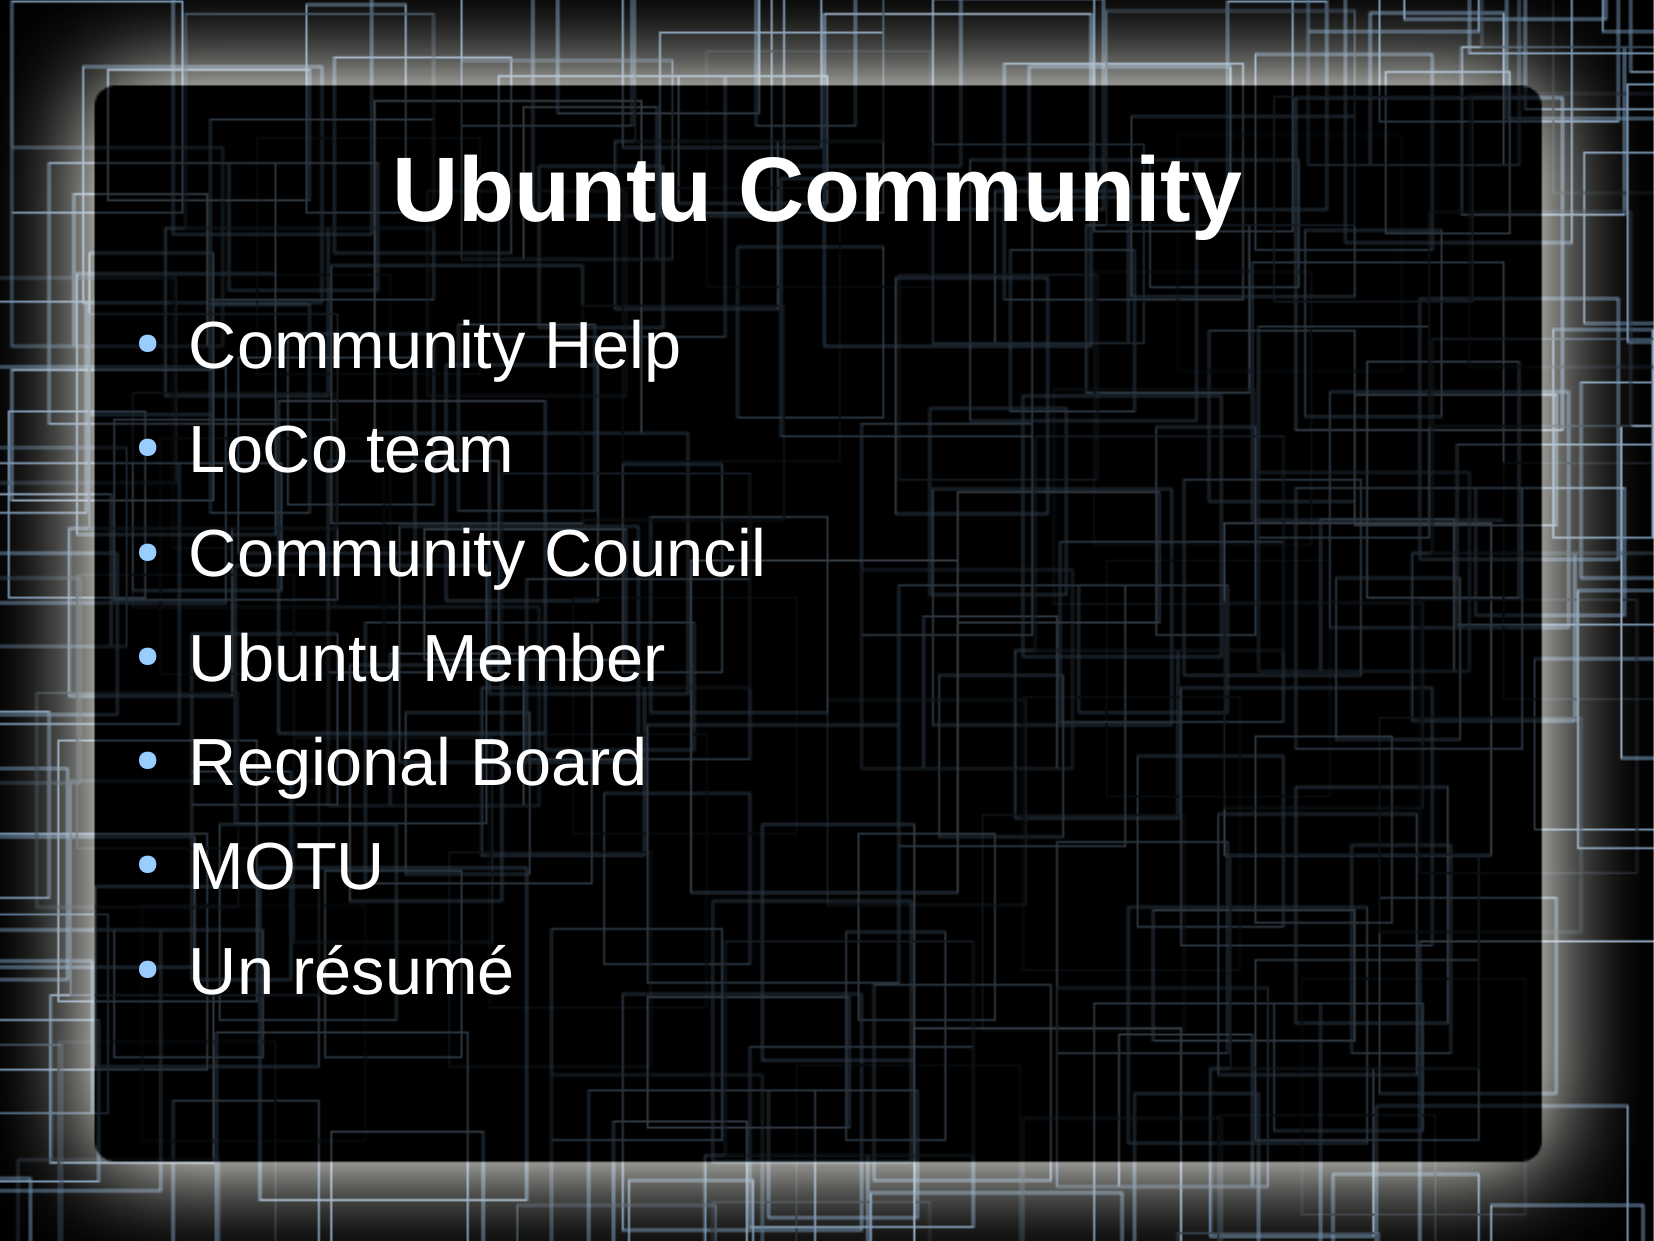

# Ubuntu Community
Community Help
LoCo team
Community Council
Ubuntu Member
Regional Board
MOTU
Un résumé